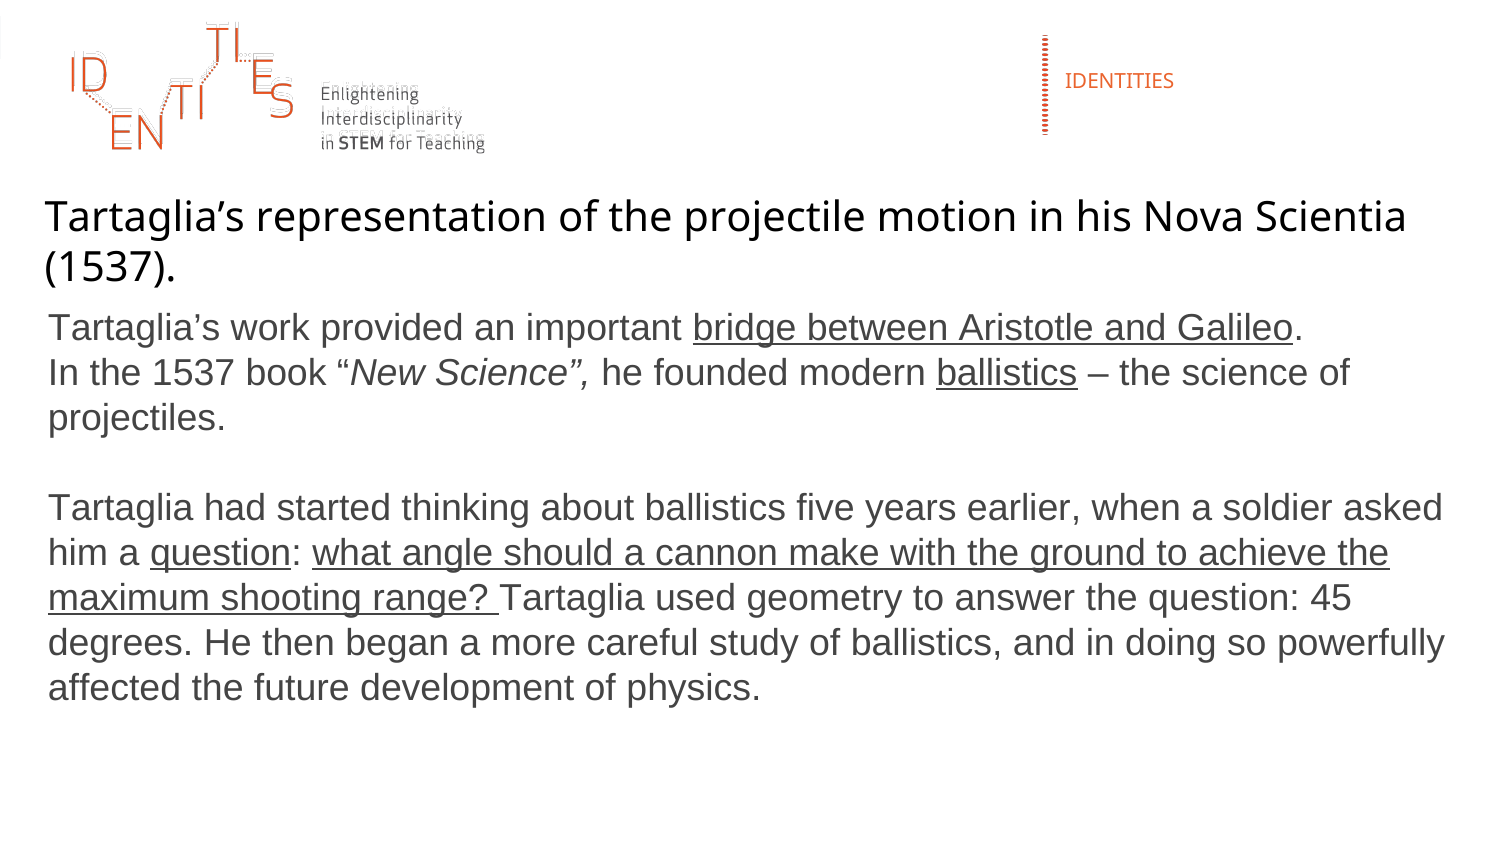

IDENTITIES
Tartaglia’s representation of the projectile motion in his Nova Scientia (1537).
Tartaglia’s work provided an important bridge between Aristotle and Galileo.
In the 1537 book “New Science”, he founded modern ballistics – the science of projectiles.
Tartaglia had started thinking about ballistics five years earlier, when a soldier asked him a question: what angle should a cannon make with the ground to achieve the maximum shooting range? Tartaglia used geometry to answer the question: 45 degrees. He then began a more careful study of ballistics, and in doing so powerfully affected the future development of physics.